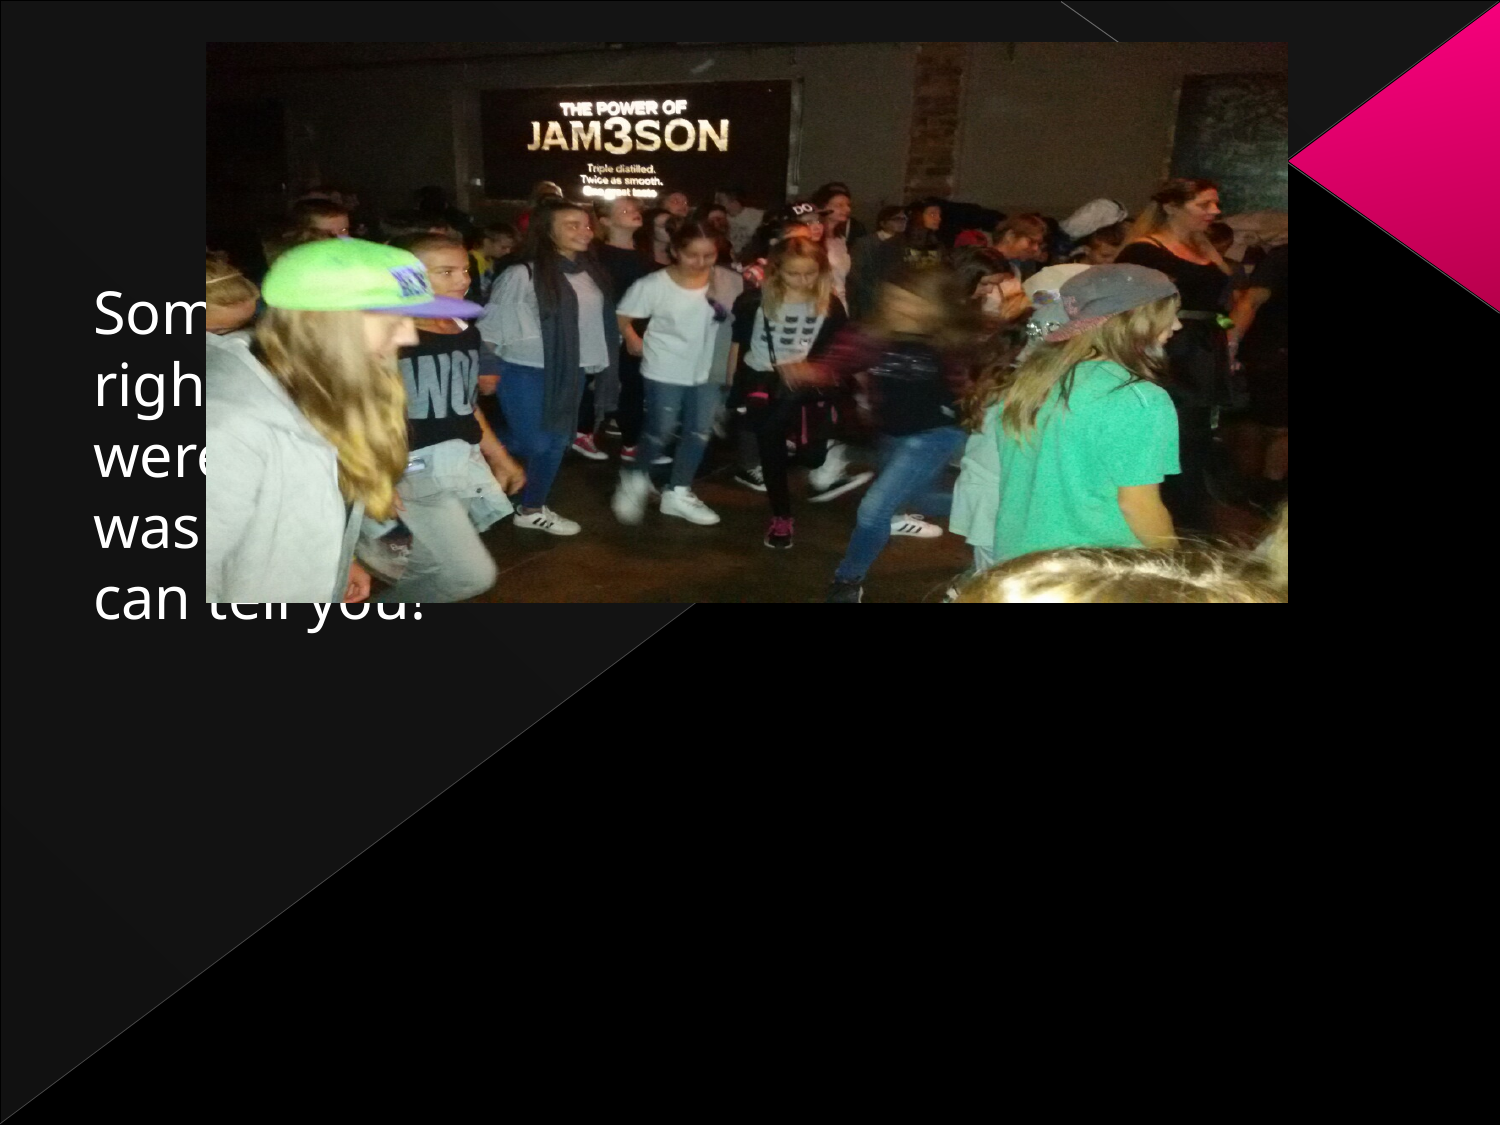

# Some of us did it right, but some of us weren’t that good. It was pretty hard, I can tell you!